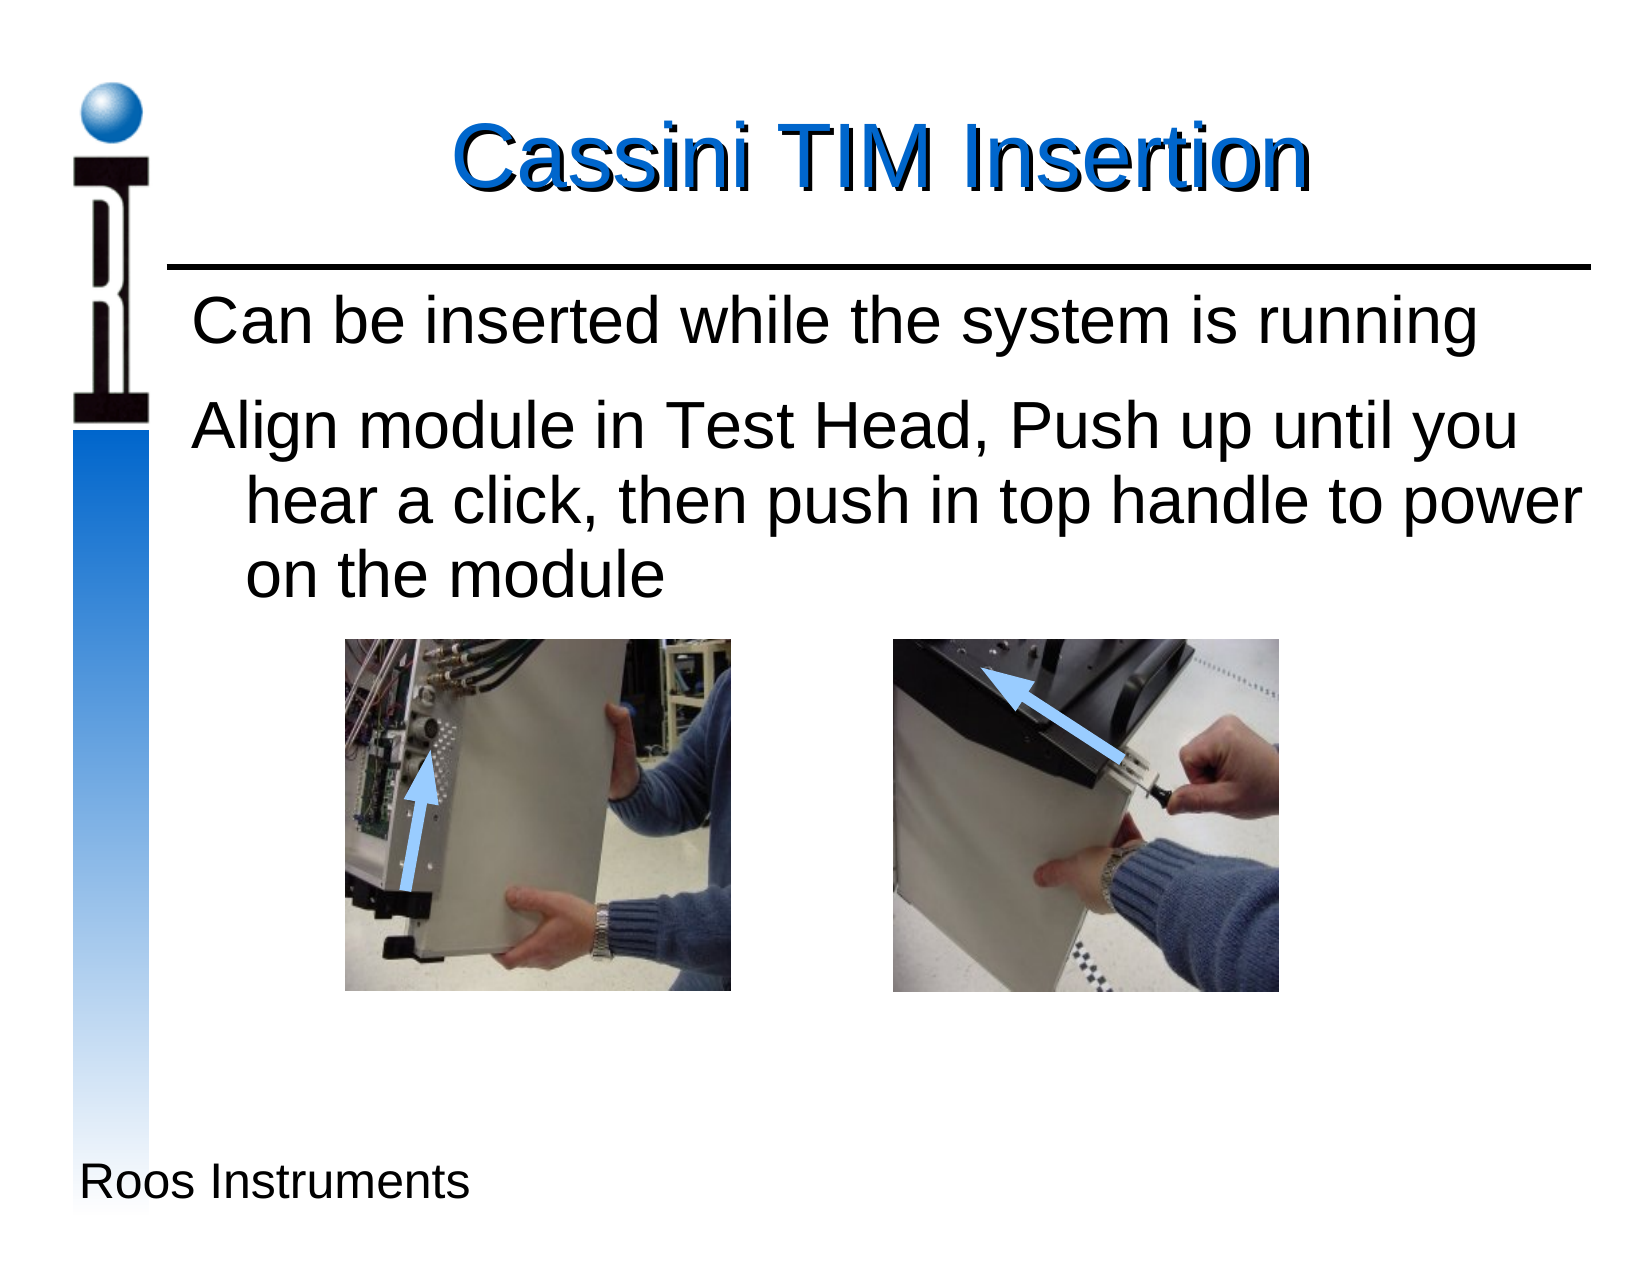

# Cassini TIM Insertion
Can be inserted while the system is running
Align module in Test Head, Push up until you hear a click, then push in top handle to power on the module